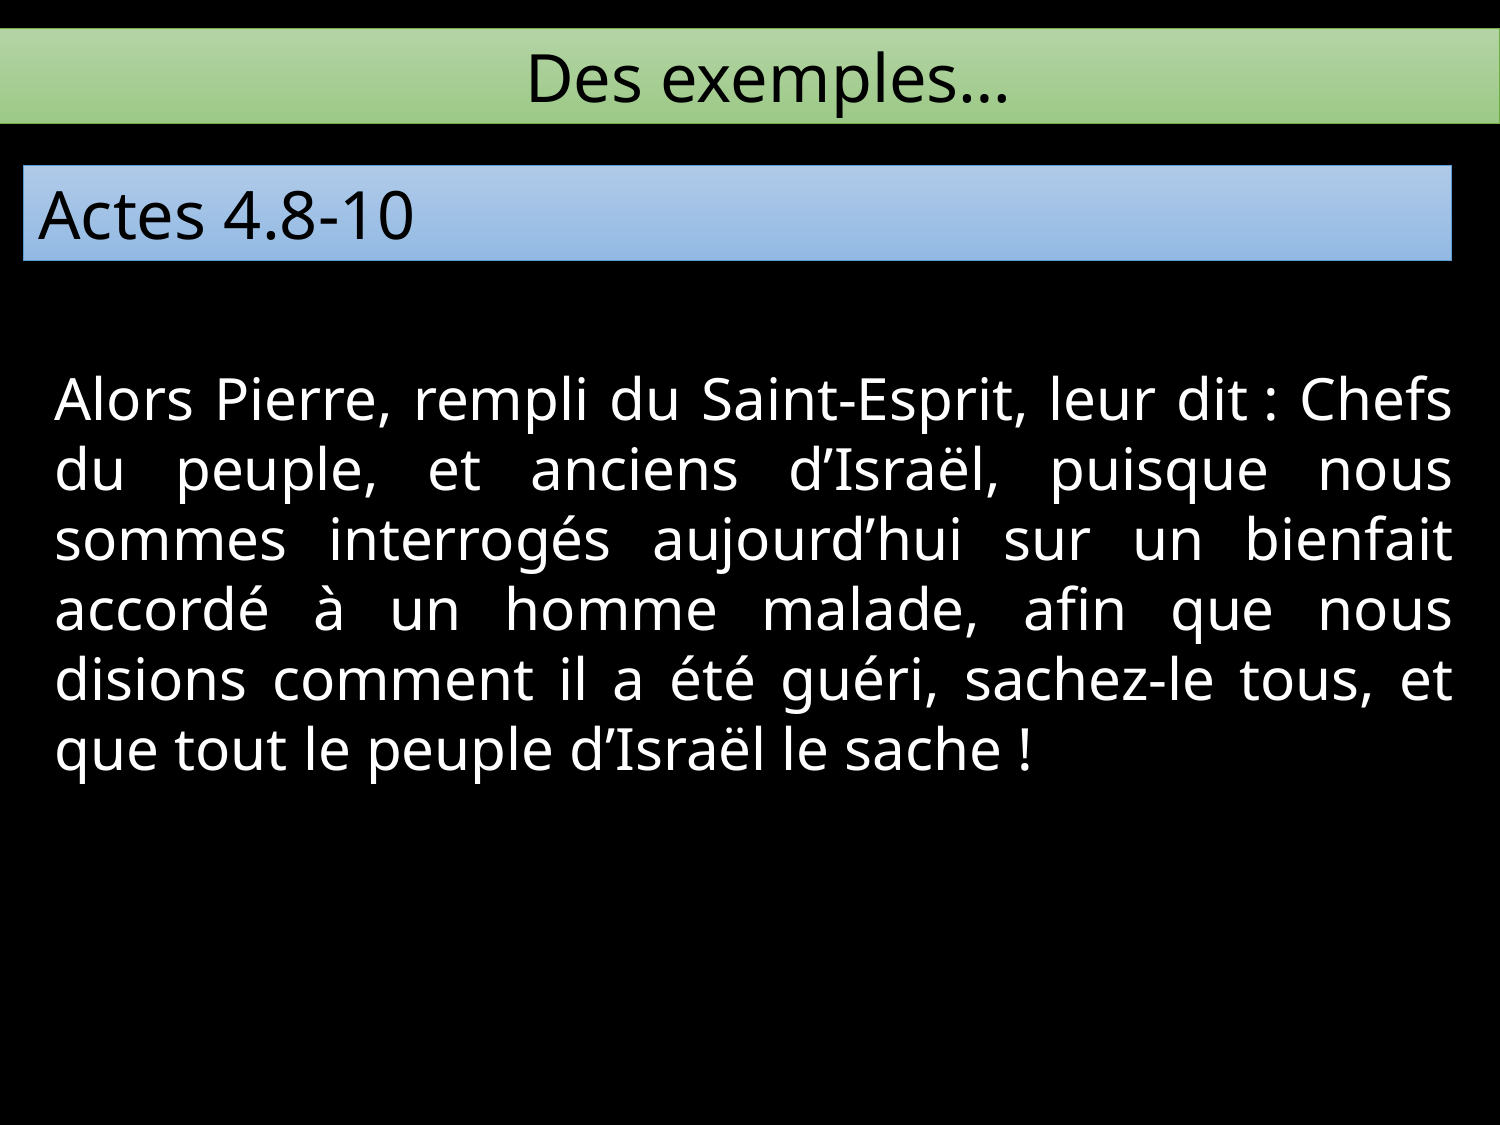

Des exemples…
Actes 4.8-10
Alors Pierre, rempli du Saint-Esprit, leur dit : Chefs du peuple, et anciens d’Israël, puisque nous sommes interrogés aujourd’hui sur un bienfait accordé à un homme malade, afin que nous disions comment il a été guéri, sachez-le tous, et que tout le peuple d’Israël le sache !